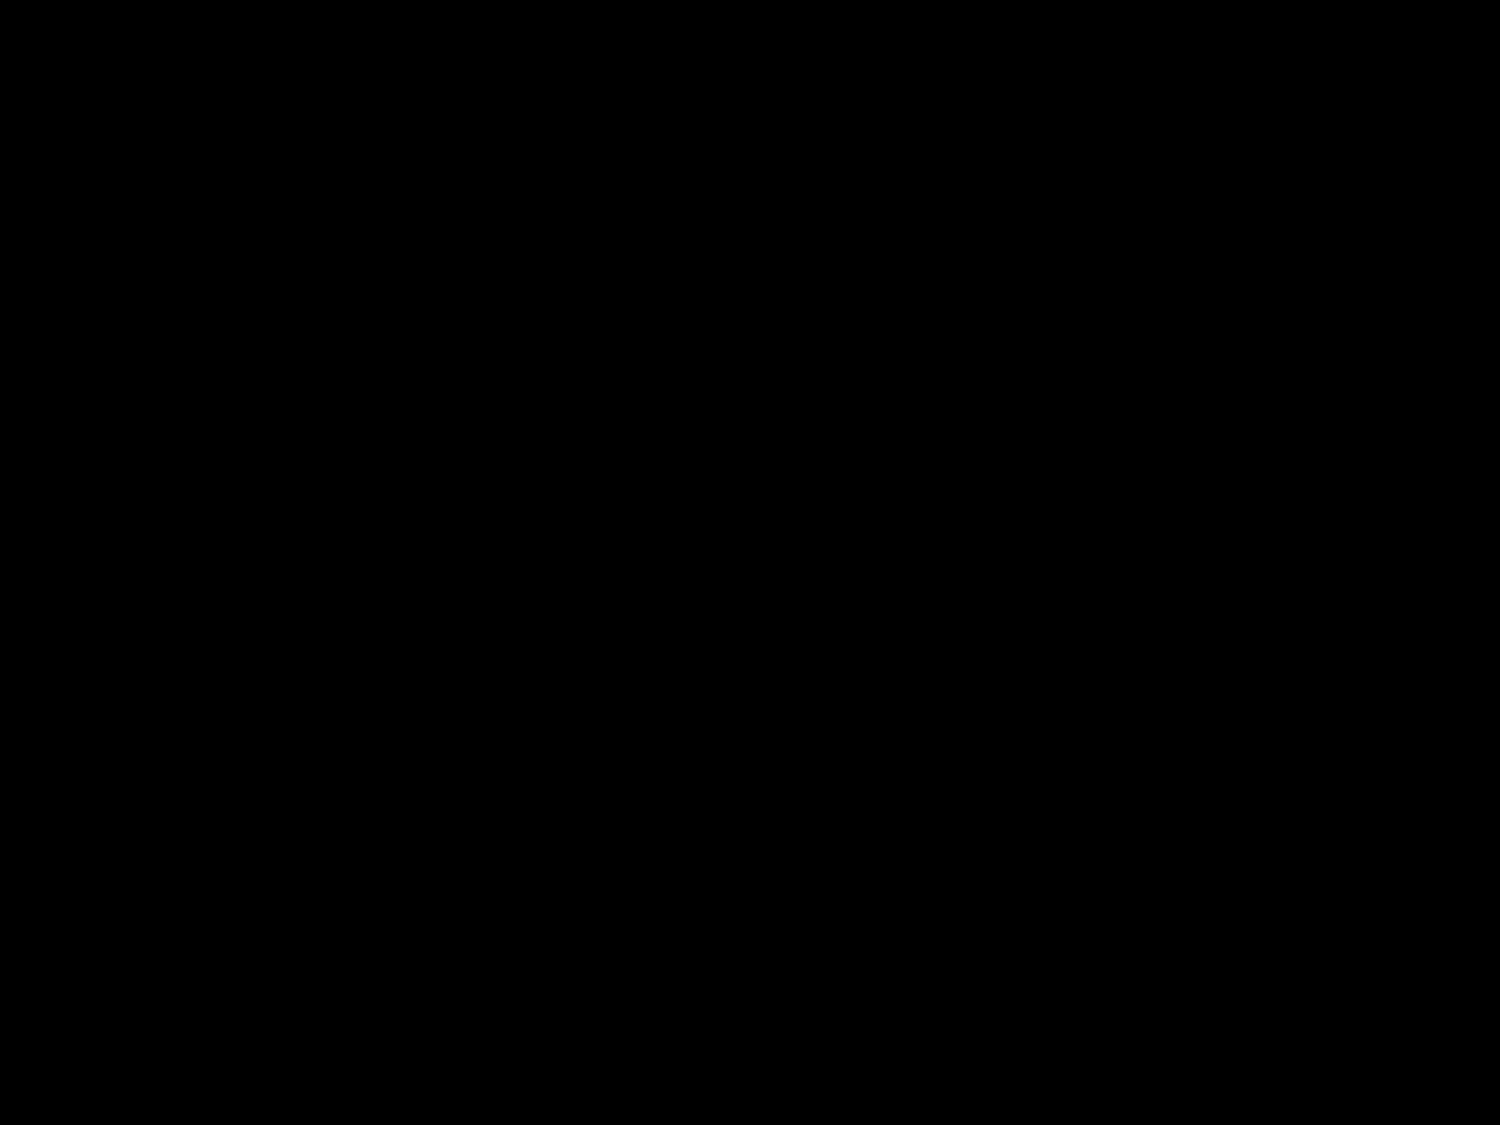

Un arbre va grandir
Planté
au cœur des hommes
Un arbre va surgir
Et réveiller le monde
#